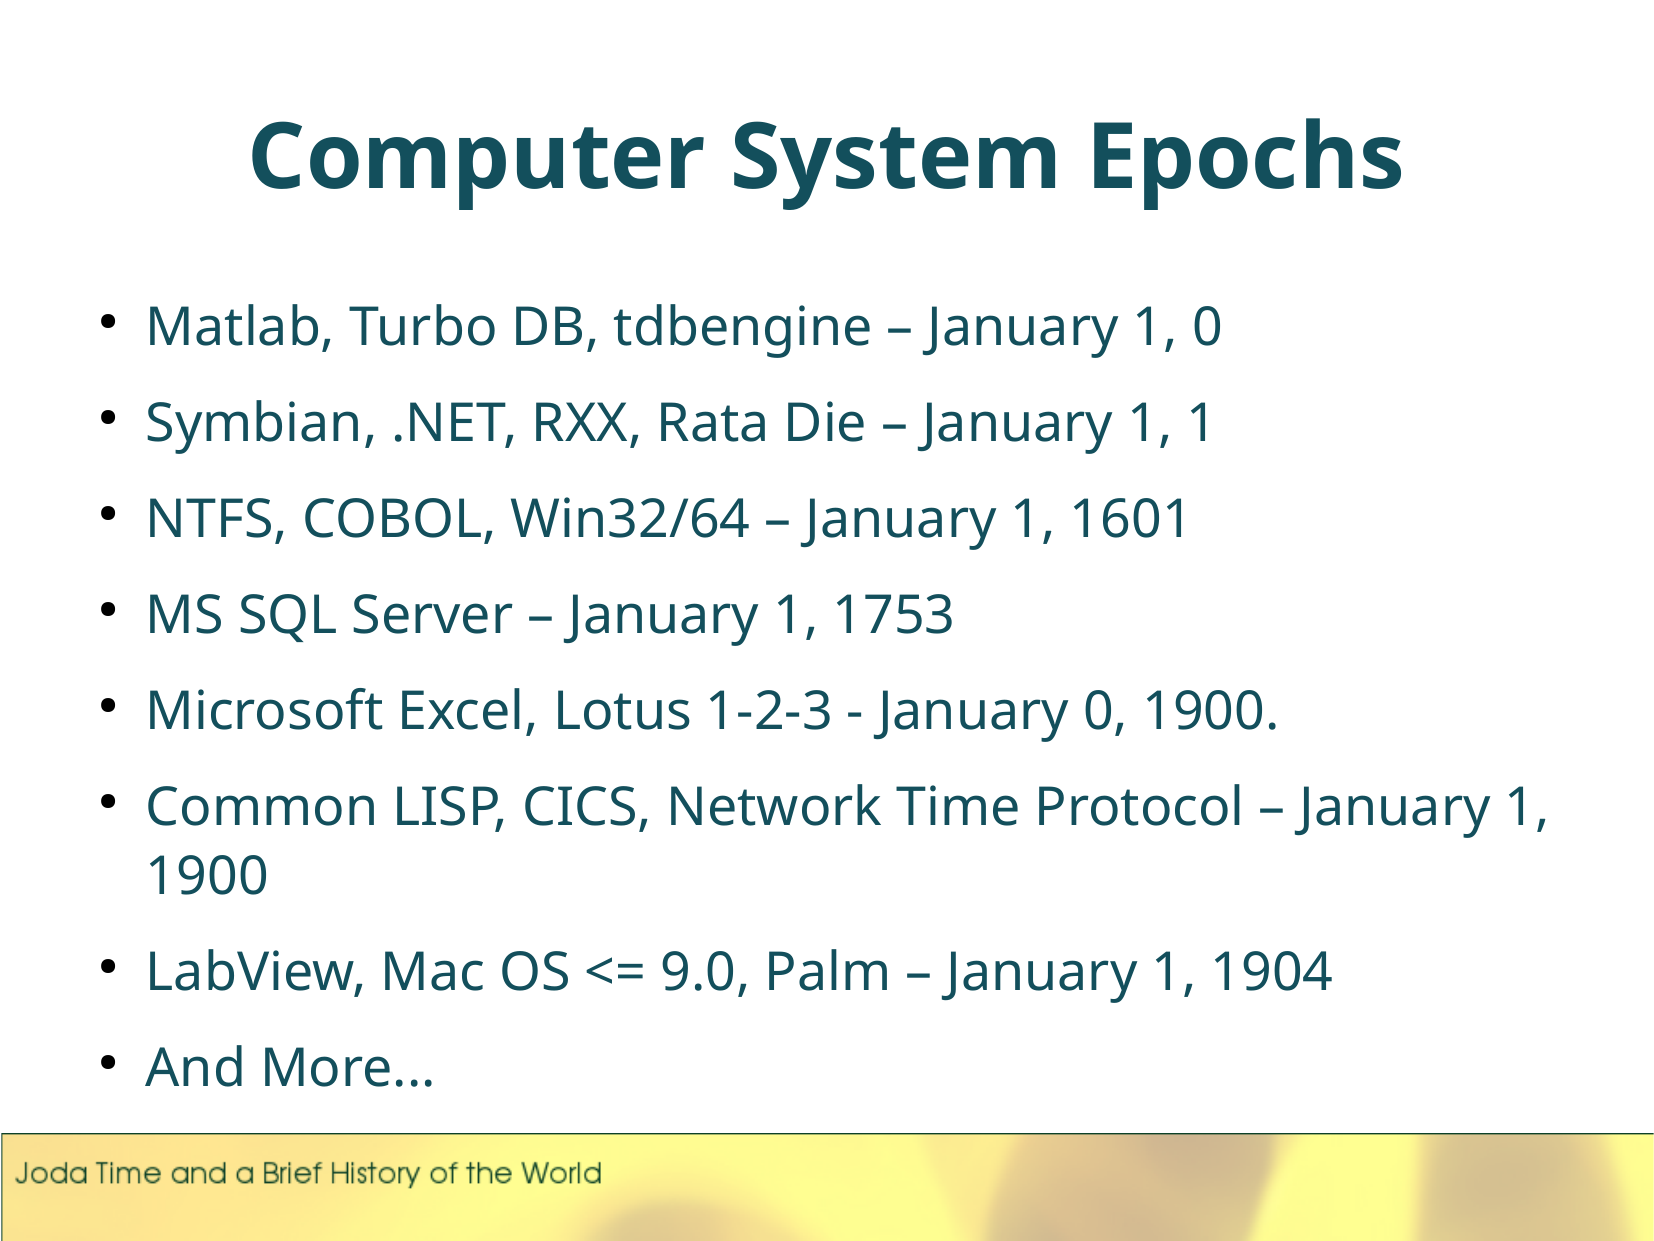

# Computer System Epochs
Matlab, Turbo DB, tdbengine – January 1, 0
Symbian, .NET, RXX, Rata Die – January 1, 1
NTFS, COBOL, Win32/64 – January 1, 1601
MS SQL Server – January 1, 1753
Microsoft Excel, Lotus 1-2-3 - January 0, 1900.
Common LISP, CICS, Network Time Protocol – January 1, 1900
LabView, Mac OS <= 9.0, Palm – January 1, 1904
And More...